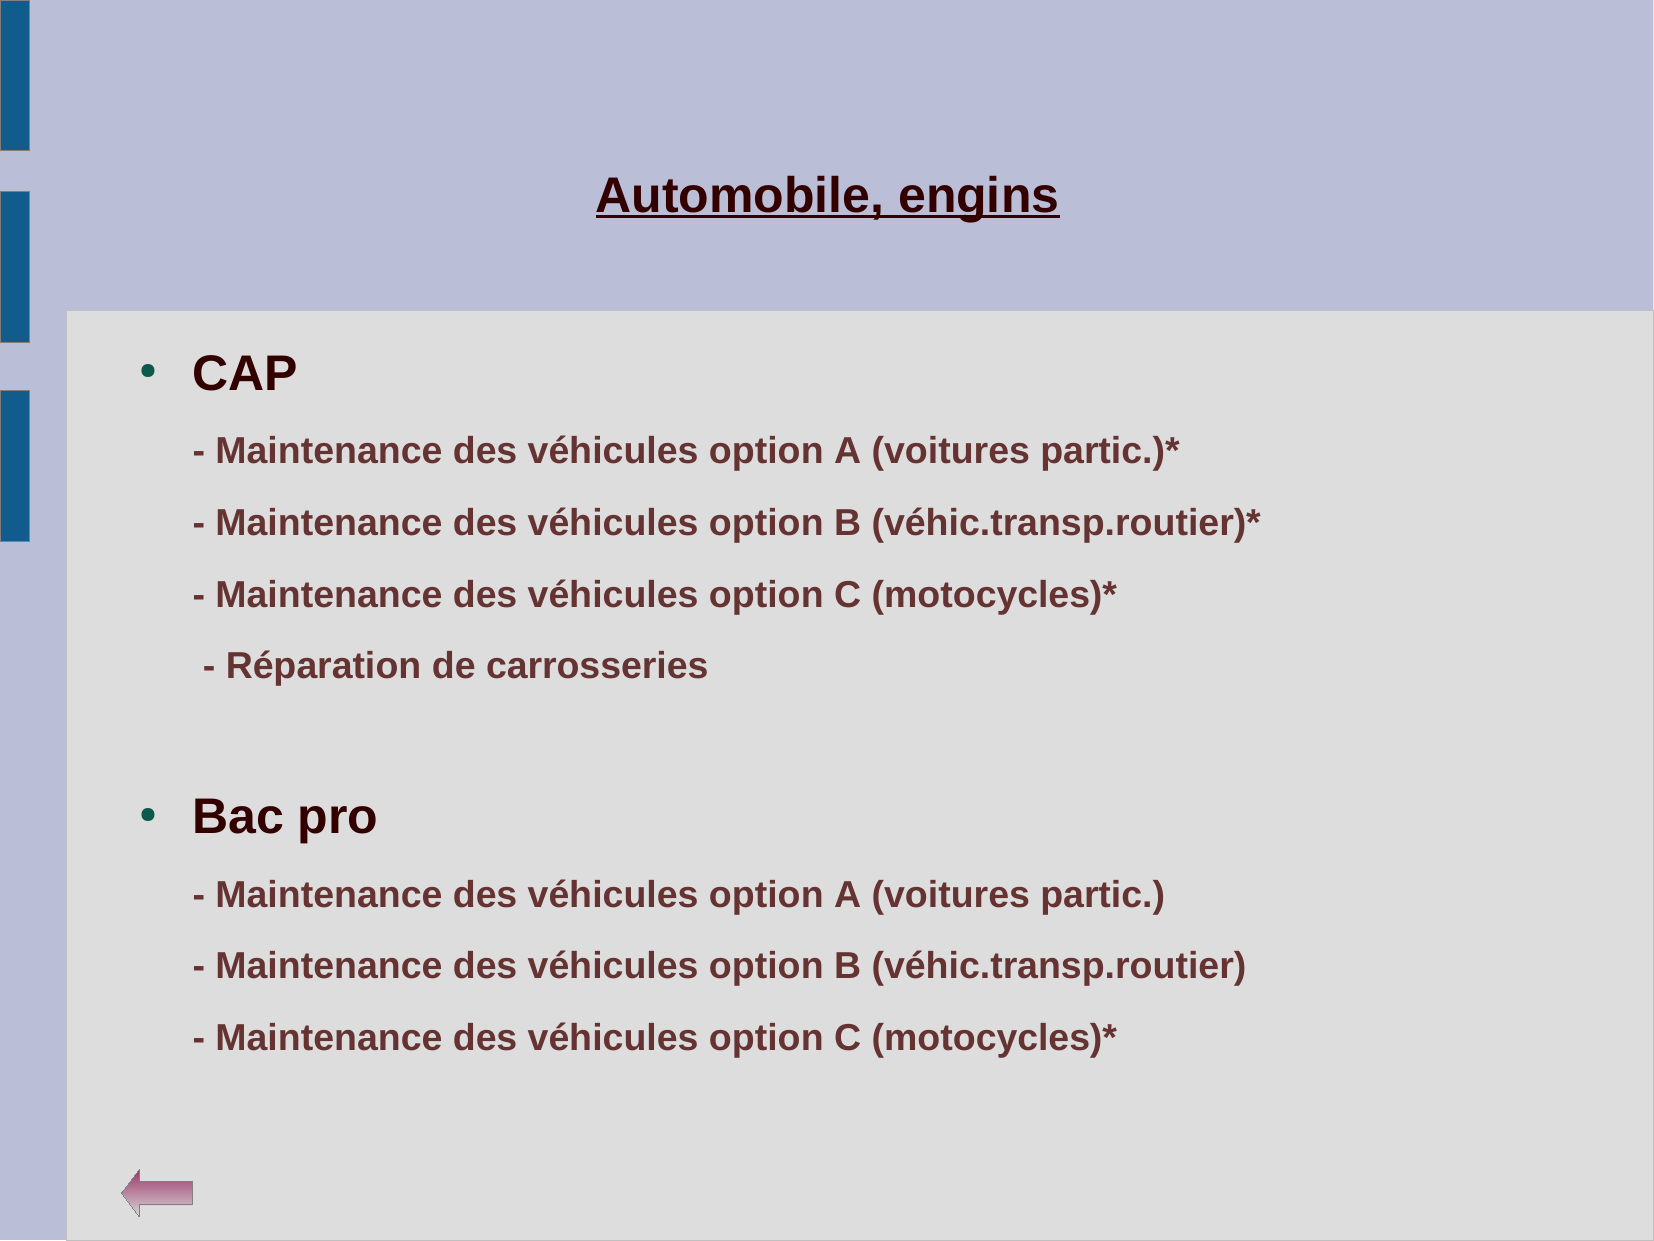

# Automobile, engins
CAP
- Maintenance des véhicules option A (voitures partic.)*
- Maintenance des véhicules option B (véhic.transp.routier)*
- Maintenance des véhicules option C (motocycles)*
 - Réparation de carrosseries
Bac pro
- Maintenance des véhicules option A (voitures partic.)
- Maintenance des véhicules option B (véhic.transp.routier)
- Maintenance des véhicules option C (motocycles)*